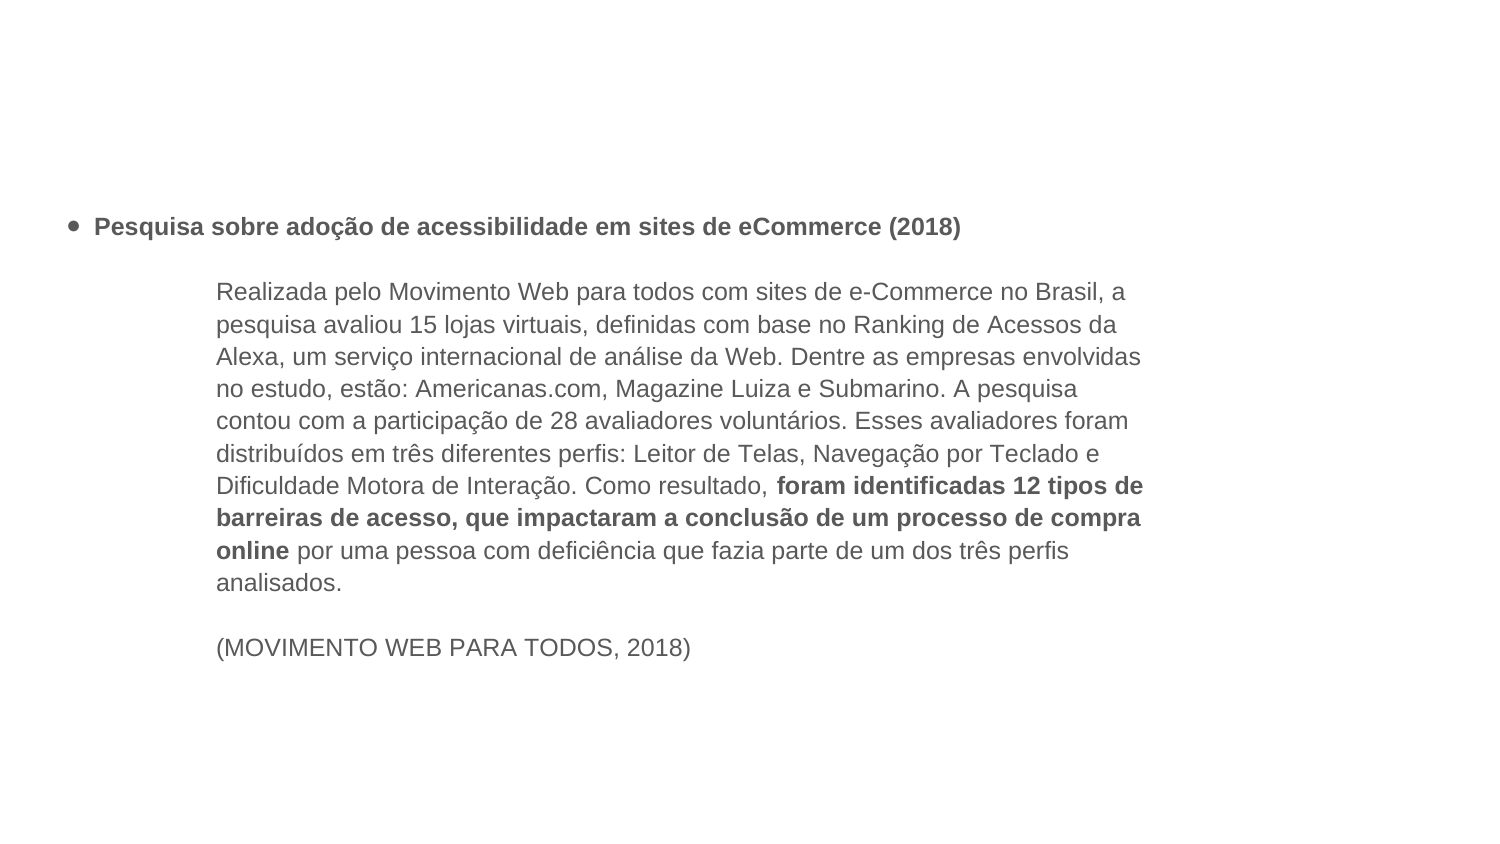

# Pesquisas sobre acessibilidade de sites brasileiros (3/3)
Pesquisa sobre adoção de acessibilidade em sites de eCommerce (2018)
Realizada pelo Movimento Web para todos com sites de e-Commerce no Brasil, a pesquisa avaliou 15 lojas virtuais, definidas com base no Ranking de Acessos da Alexa, um serviço internacional de análise da Web. Dentre as empresas envolvidas no estudo, estão: Americanas.com, Magazine Luiza e Submarino. A pesquisa contou com a participação de 28 avaliadores voluntários. Esses avaliadores foram distribuídos em três diferentes perfis: Leitor de Telas, Navegação por Teclado e Dificuldade Motora de Interação. Como resultado, foram identificadas 12 tipos de barreiras de acesso, que impactaram a conclusão de um processo de compra online por uma pessoa com deficiência que fazia parte de um dos três perfis analisados.
(MOVIMENTO WEB PARA TODOS, 2018)